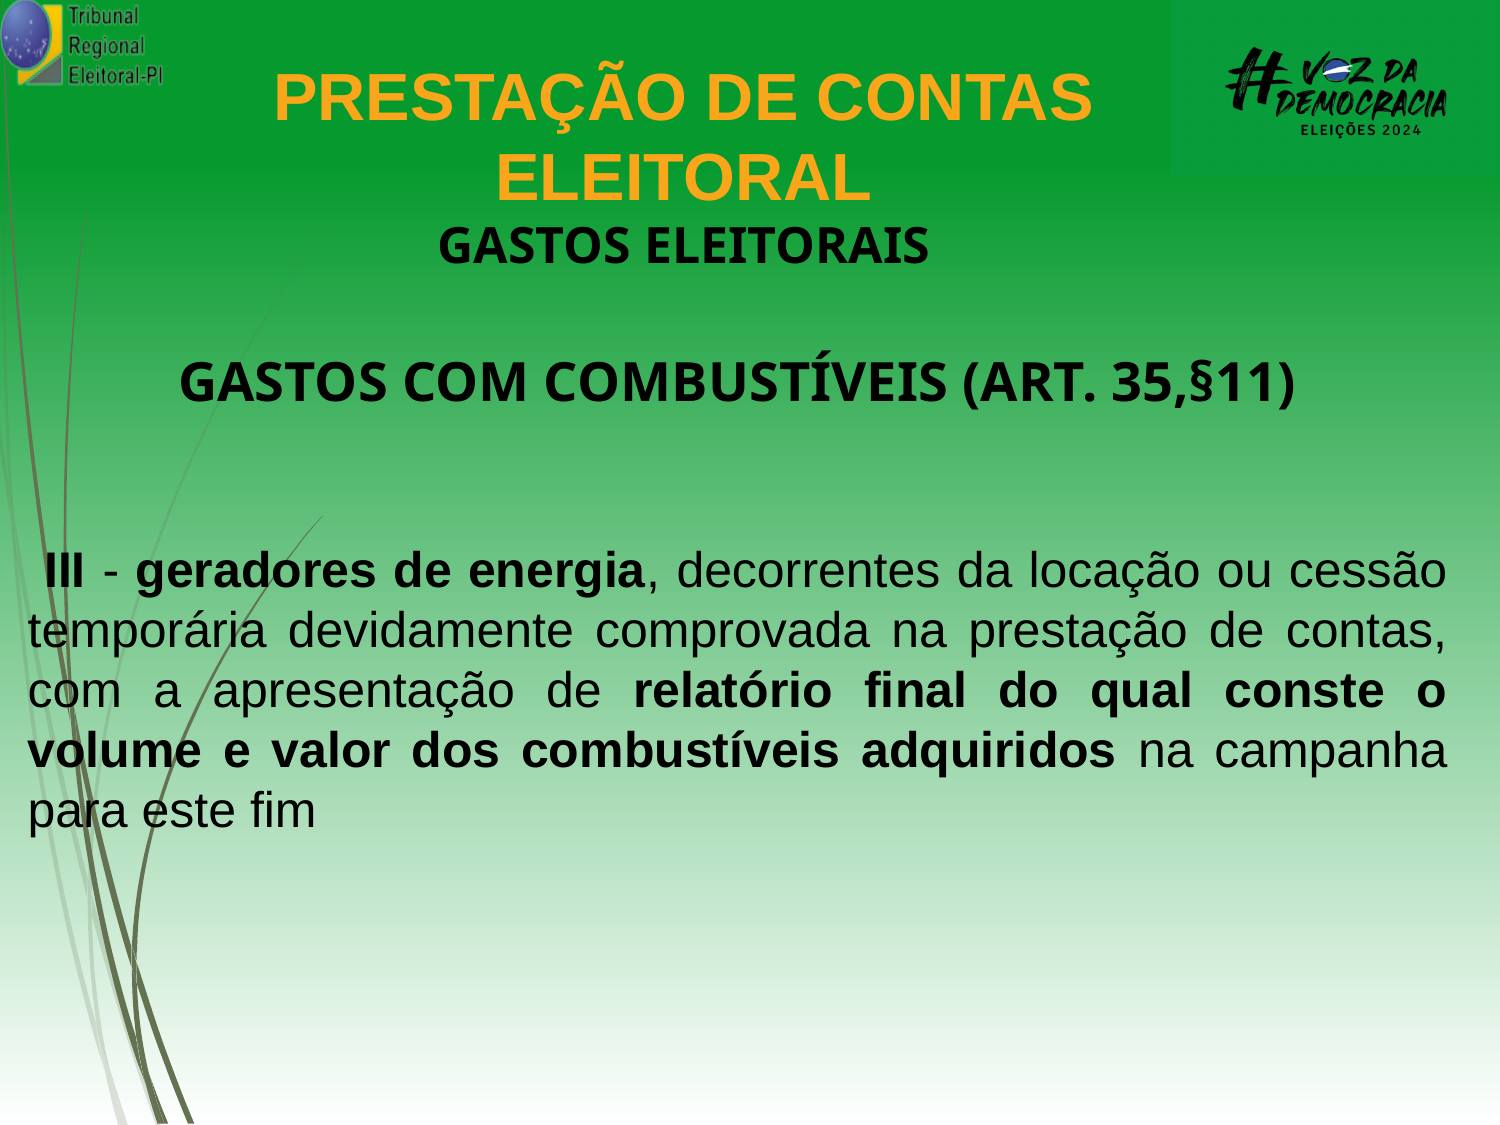

PRESTAÇÃO DE CONTAS
ELEITORAL
GASTOS ELEITORAIS
Gastos com combustíveis (art. 35,§11)
 III - geradores de energia, decorrentes da locação ou cessão temporária devidamente comprovada na prestação de contas, com a apresentação de relatório final do qual conste o volume e valor dos combustíveis adquiridos na campanha para este fim